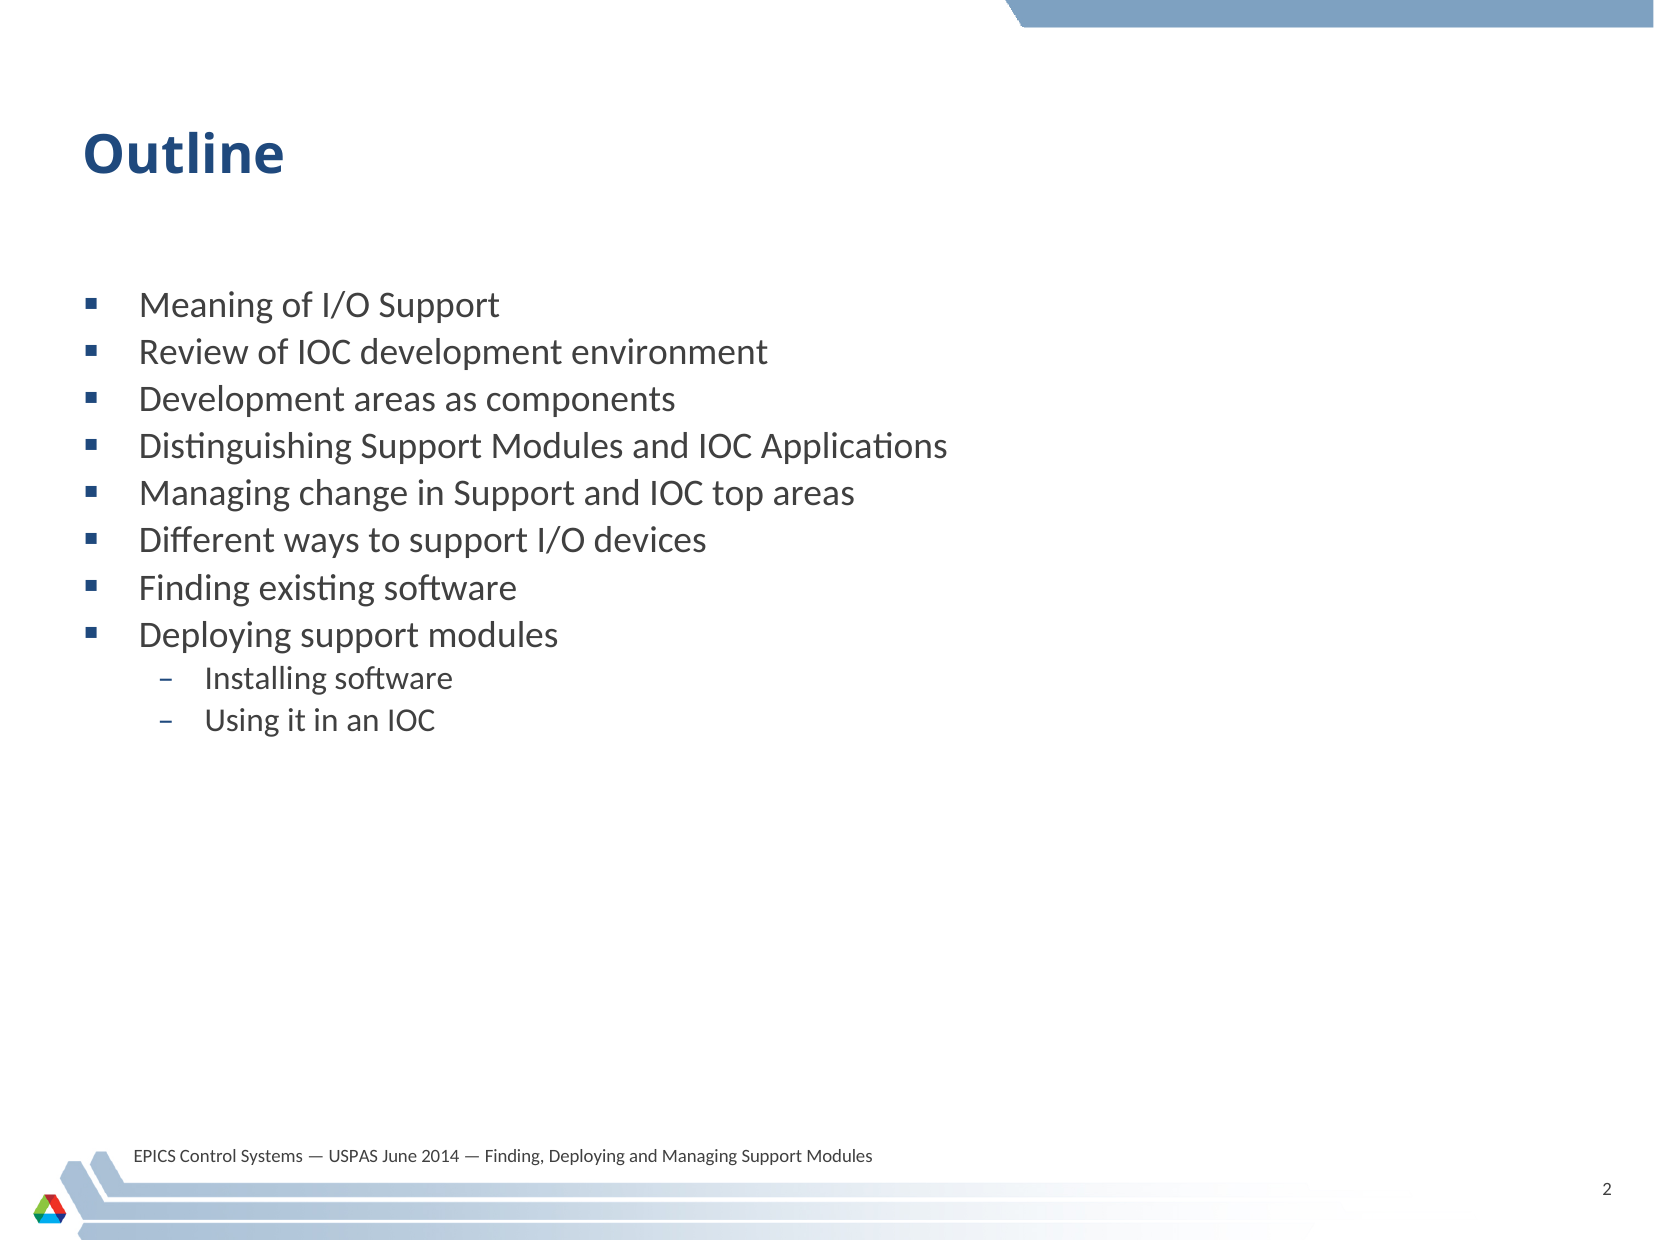

# Outline
Meaning of I/O Support
Review of IOC development environment
Development areas as components
Distinguishing Support Modules and IOC Applications
Managing change in Support and IOC top areas
Different ways to support I/O devices
Finding existing software
Deploying support modules
Installing software
Using it in an IOC
EPICS Control Systems — USPAS June 2014 — Finding, Deploying and Managing Support Modules
2